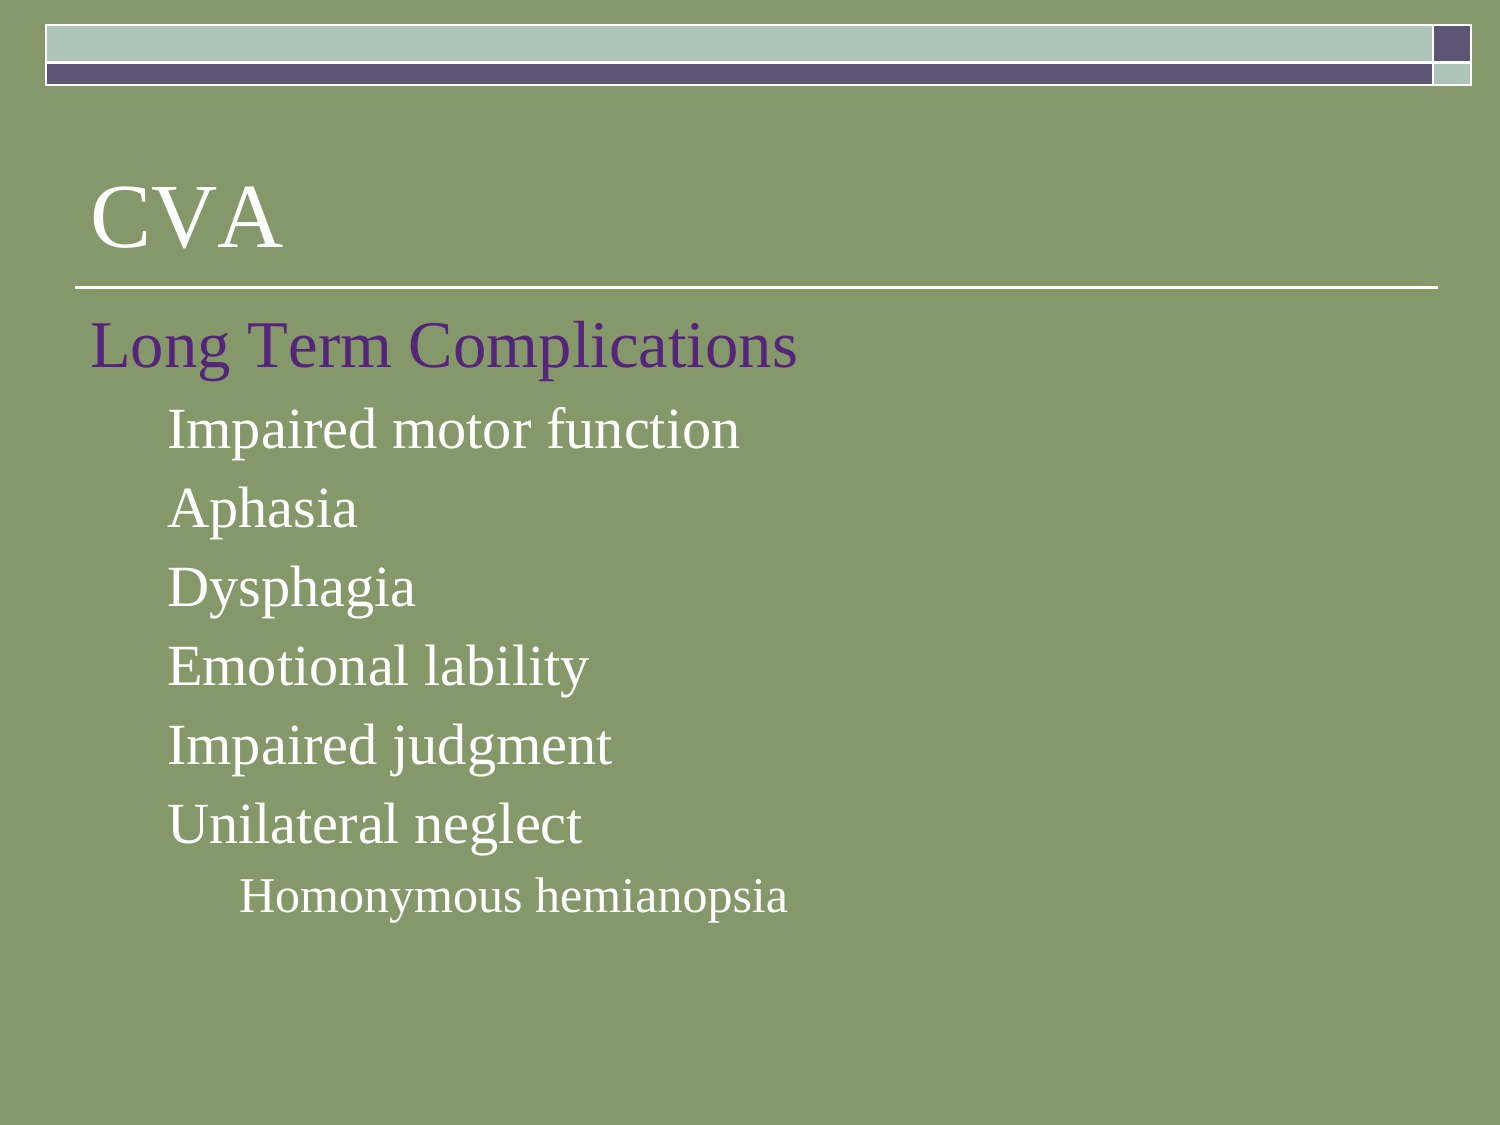

# CVA
Long Term Complications
Impaired motor function
Aphasia
Dysphagia
Emotional lability
Impaired judgment
Unilateral neglect
Homonymous hemianopsia